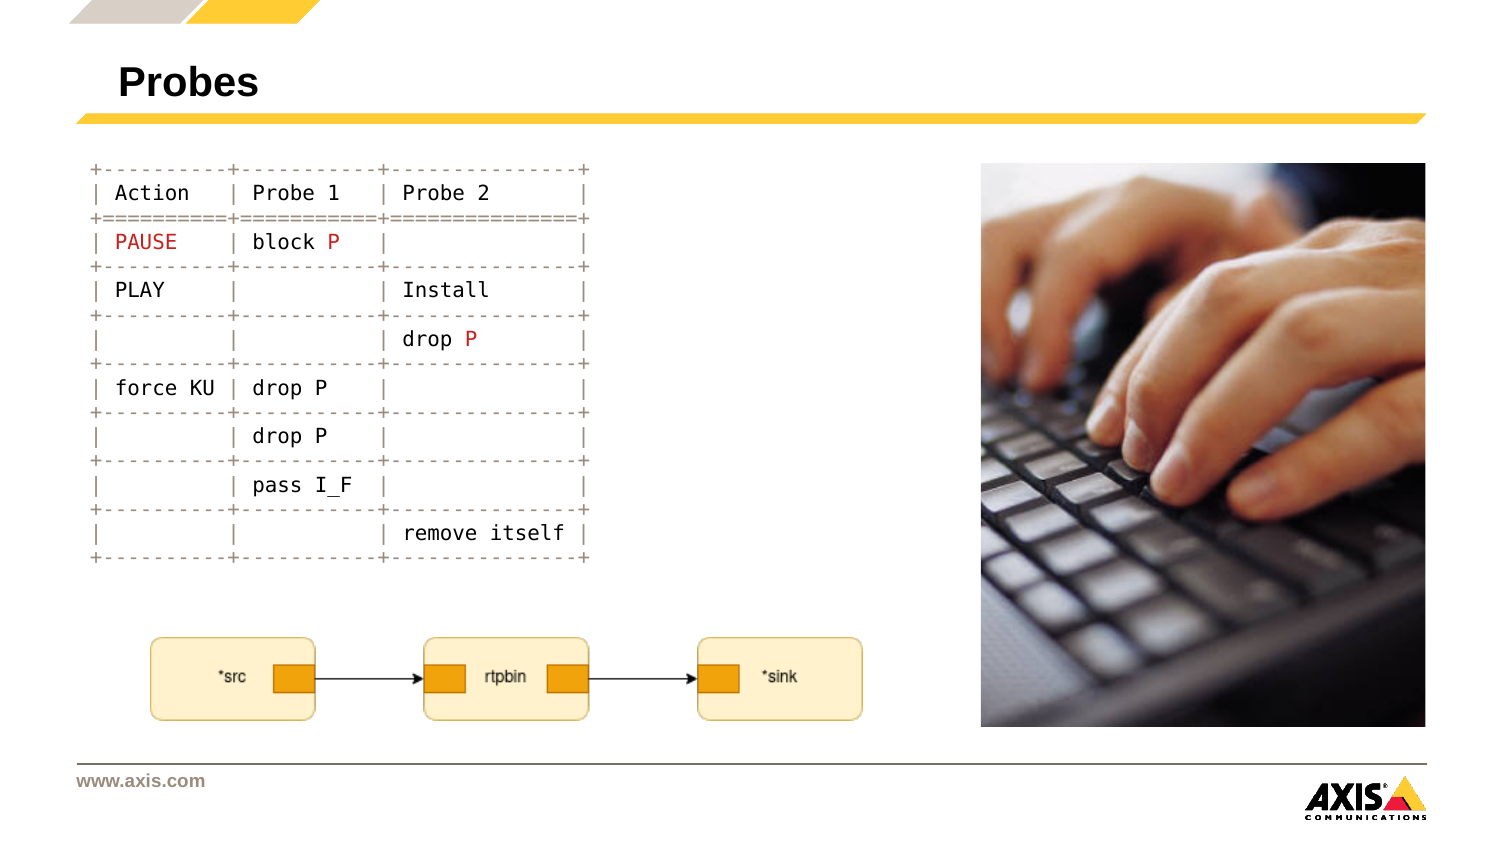

# Probes
+----------+-----------+---------------+
| Action | Probe 1 | Probe 2 |
+==========+===========+===============+
| PAUSE | block P | |
+----------+-----------+---------------+
| PLAY | | Install |
+----------+-----------+---------------+
| | | drop P |
+----------+-----------+---------------+
| force KU | drop P | |
+----------+-----------+---------------+
| | drop P | |
+----------+-----------+---------------+
| | pass I_F | |
+----------+-----------+---------------+
| | | remove itself |
+----------+-----------+---------------+